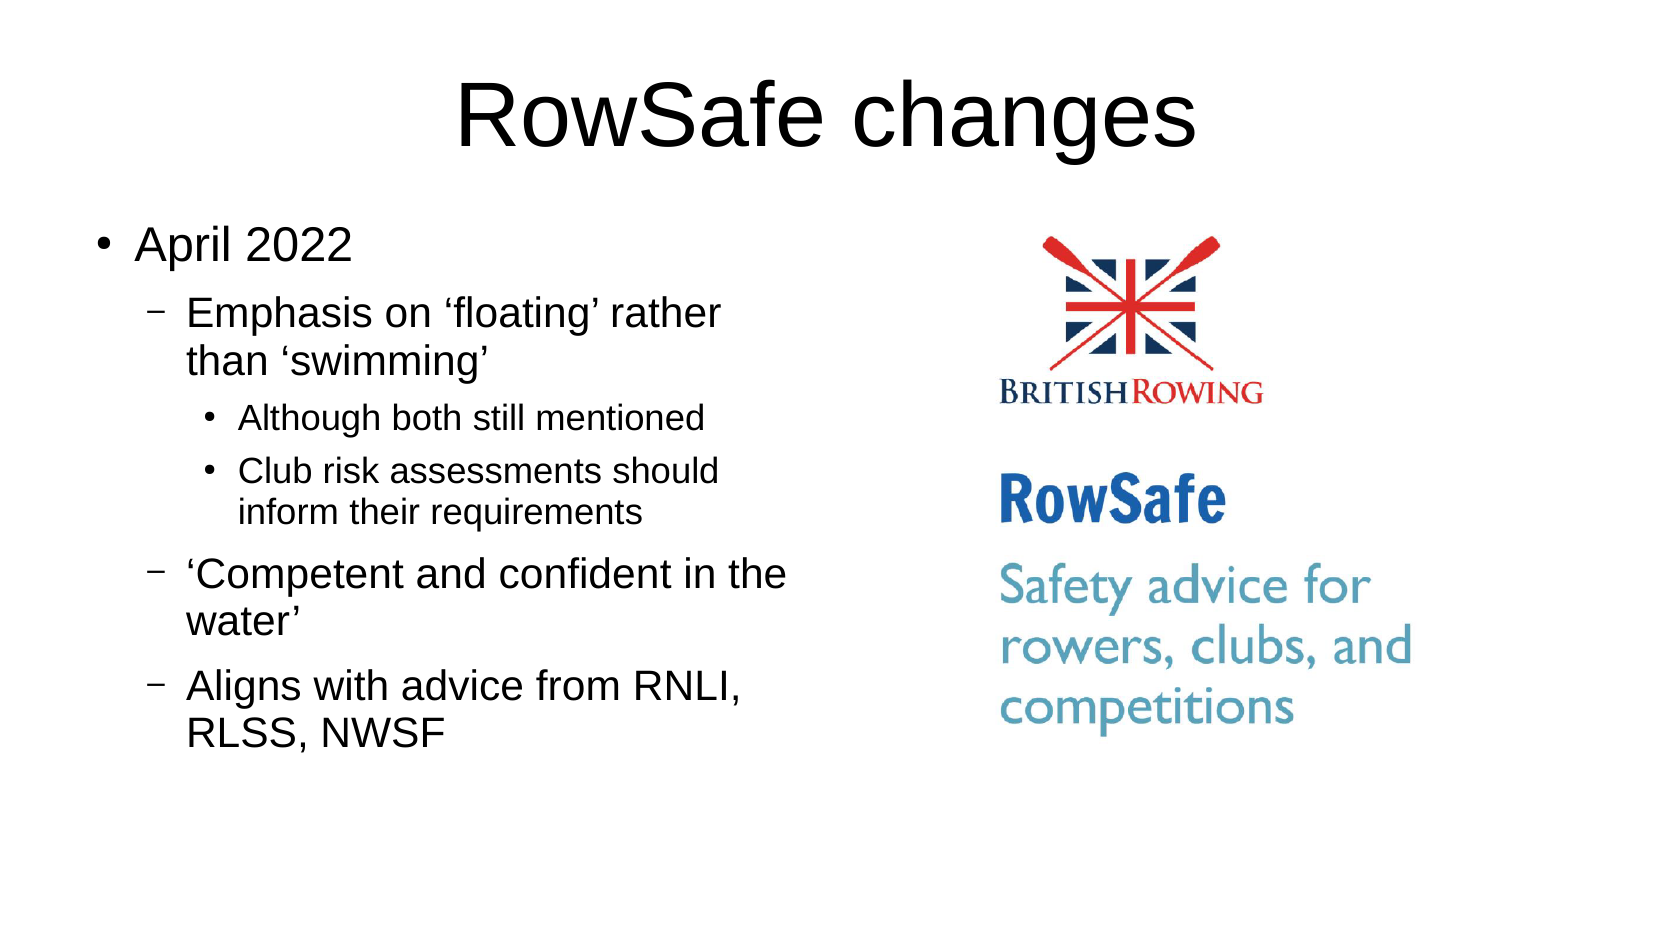

# RowSafe changes
April 2022
Emphasis on ‘floating’ rather than ‘swimming’
Although both still mentioned
Club risk assessments should inform their requirements
‘Competent and confident in the water’
Aligns with advice from RNLI, RLSS, NWSF